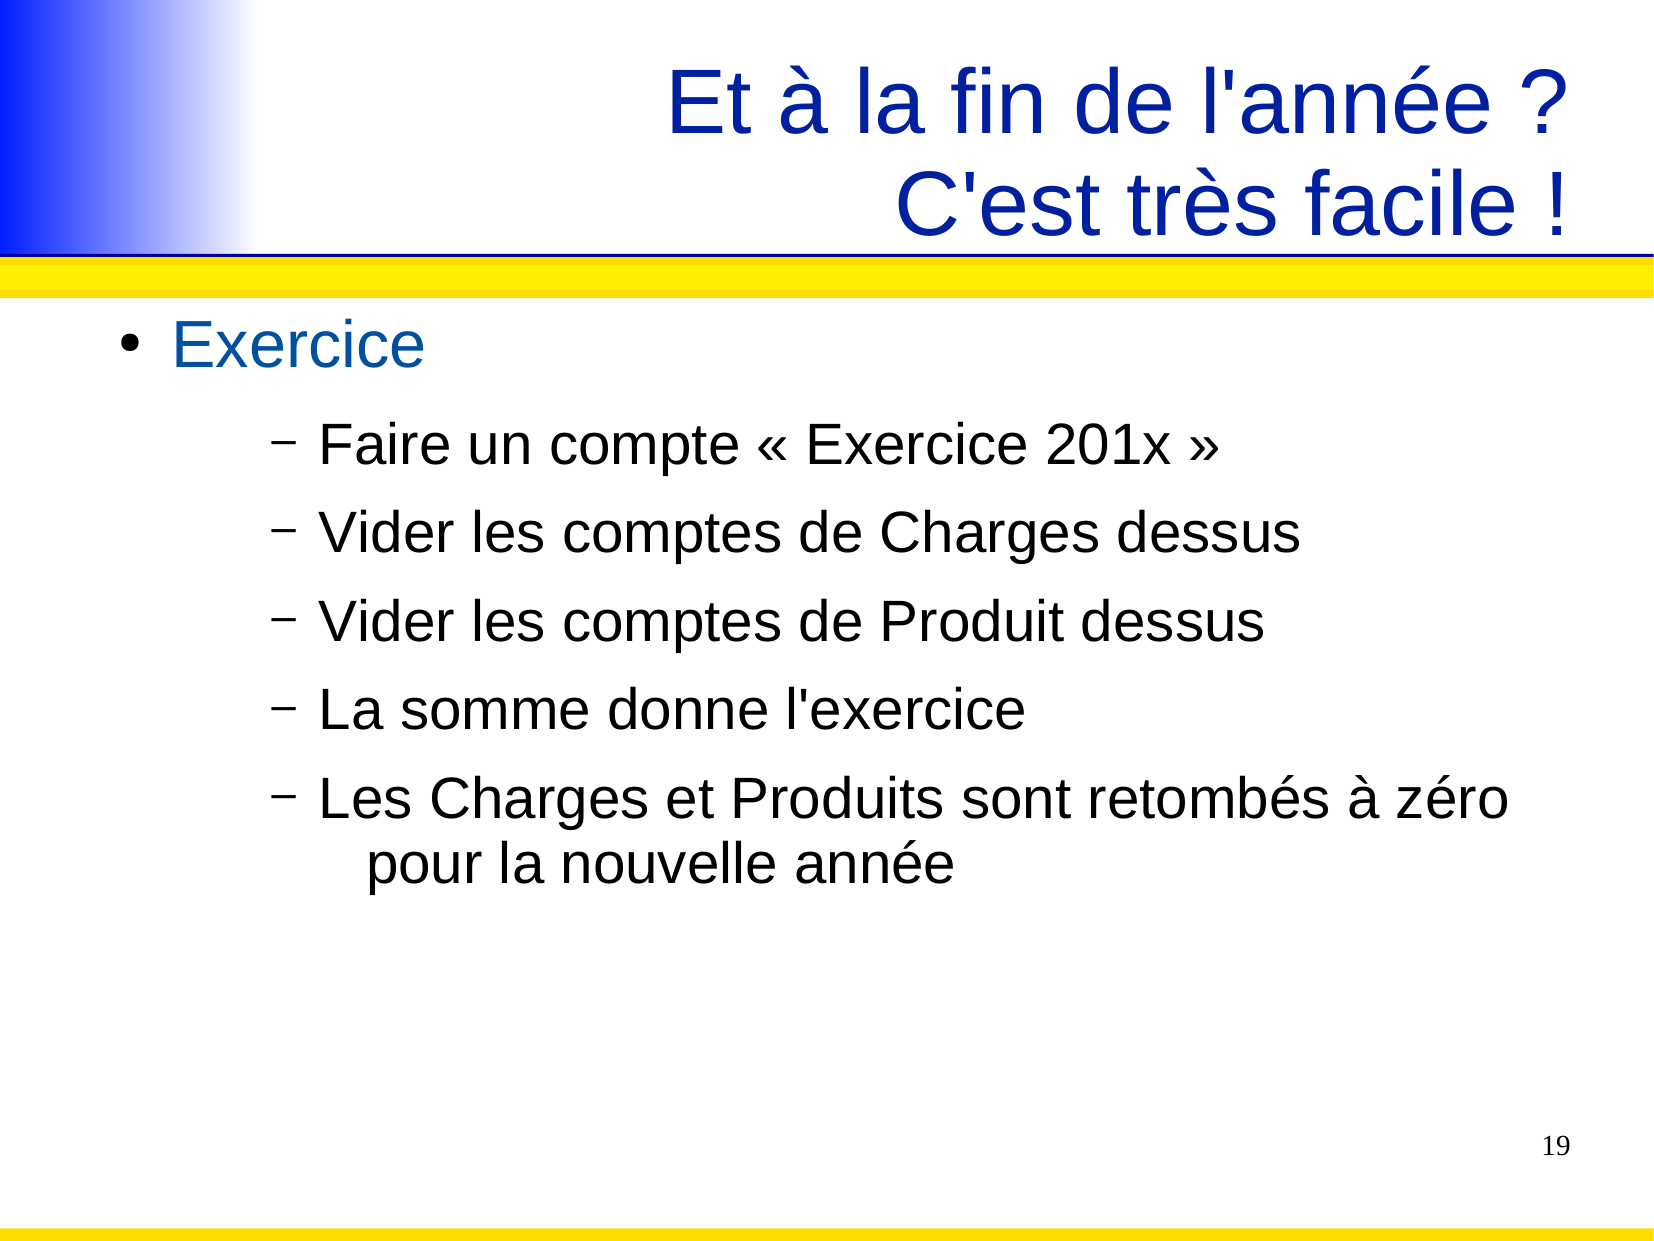

# Et à la fin de l'année ? C'est très facile !
Exercice
Faire un compte « Exercice 201x »
Vider les comptes de Charges dessus
Vider les comptes de Produit dessus
La somme donne l'exercice
Les Charges et Produits sont retombés à zéro pour la nouvelle année
19